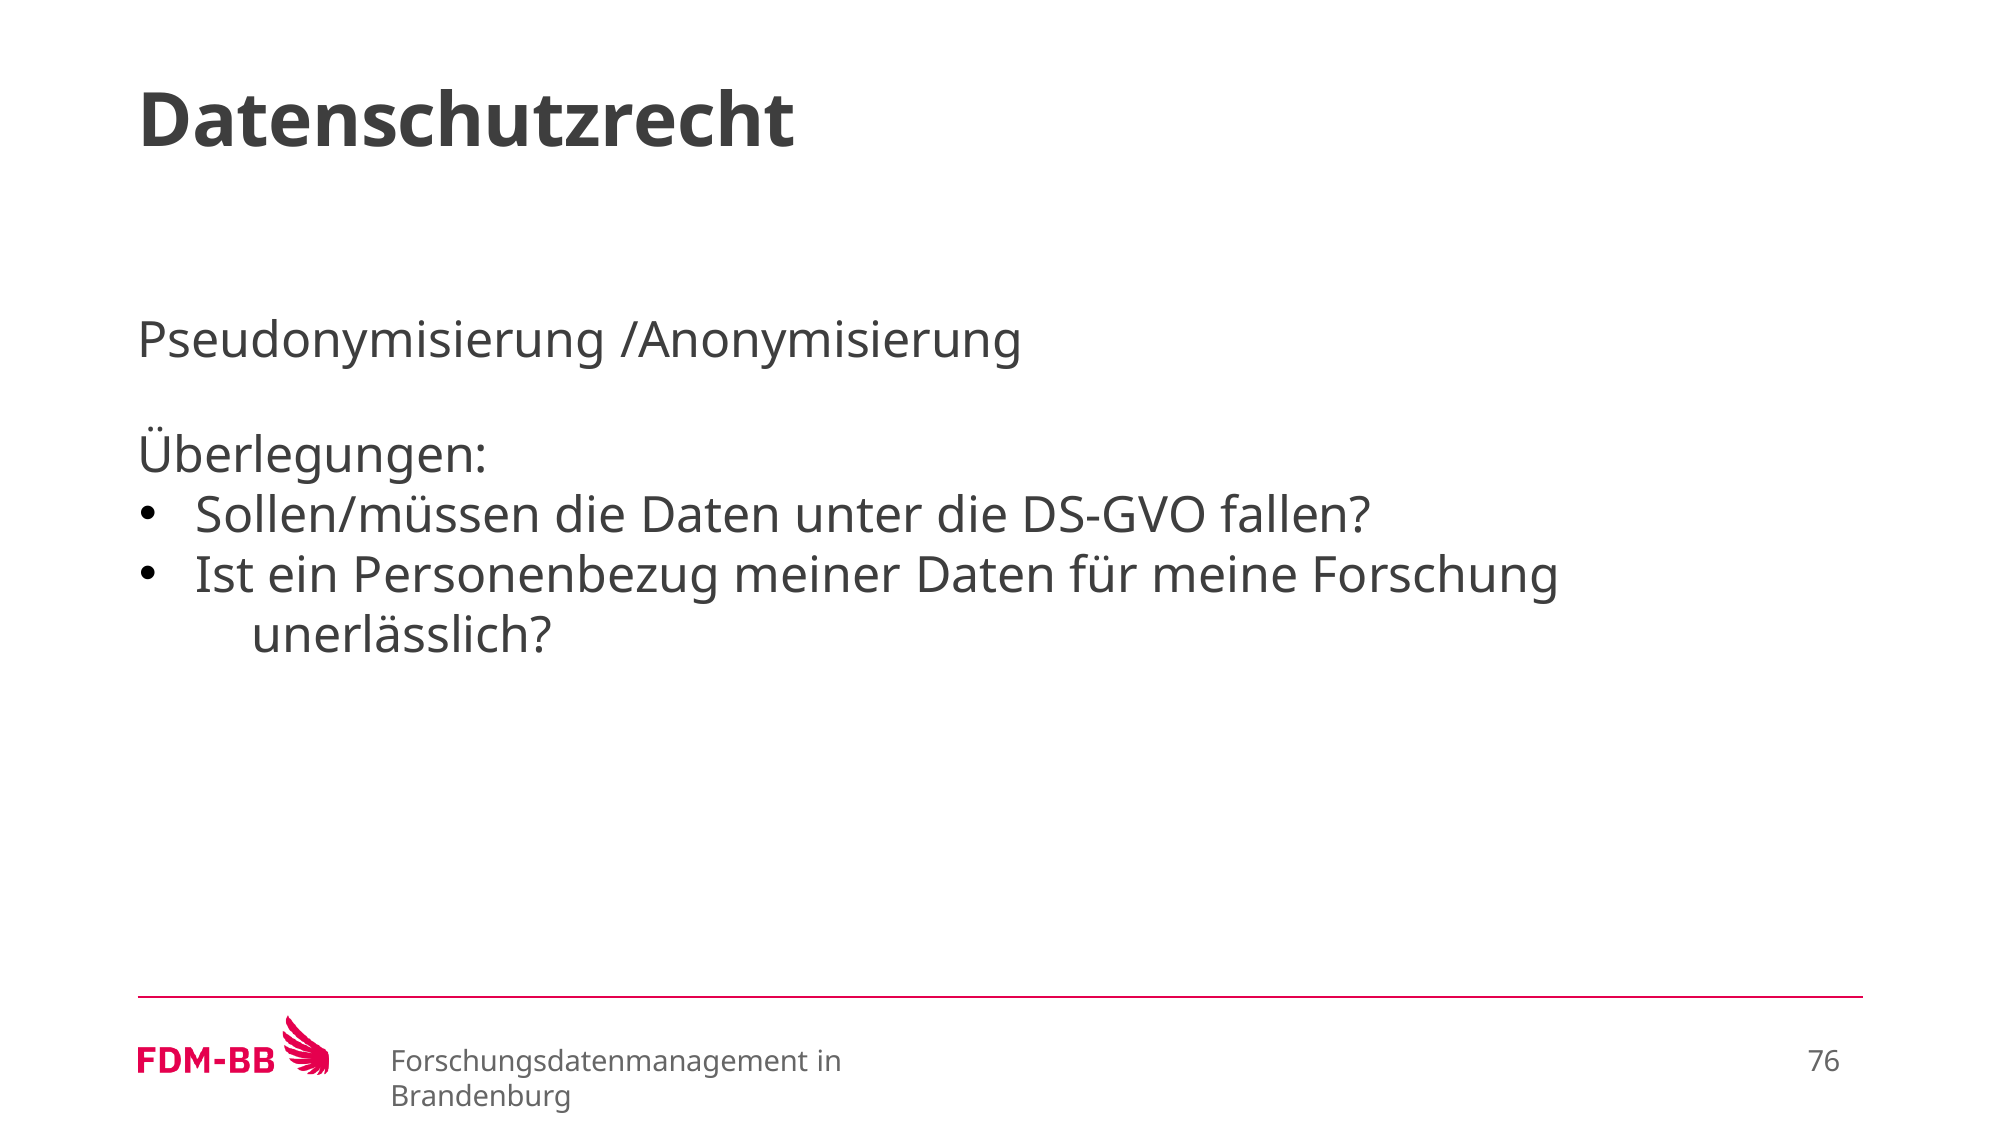

# Datenschutzrecht
Pseudonymisierung /Anonymisierung
Überlegungen:
Sollen/müssen die Daten unter die DS-GVO fallen?
Ist ein Personenbezug meiner Daten für meine Forschung unerlässlich?
Forschungsdatenmanagement in Brandenburg
76